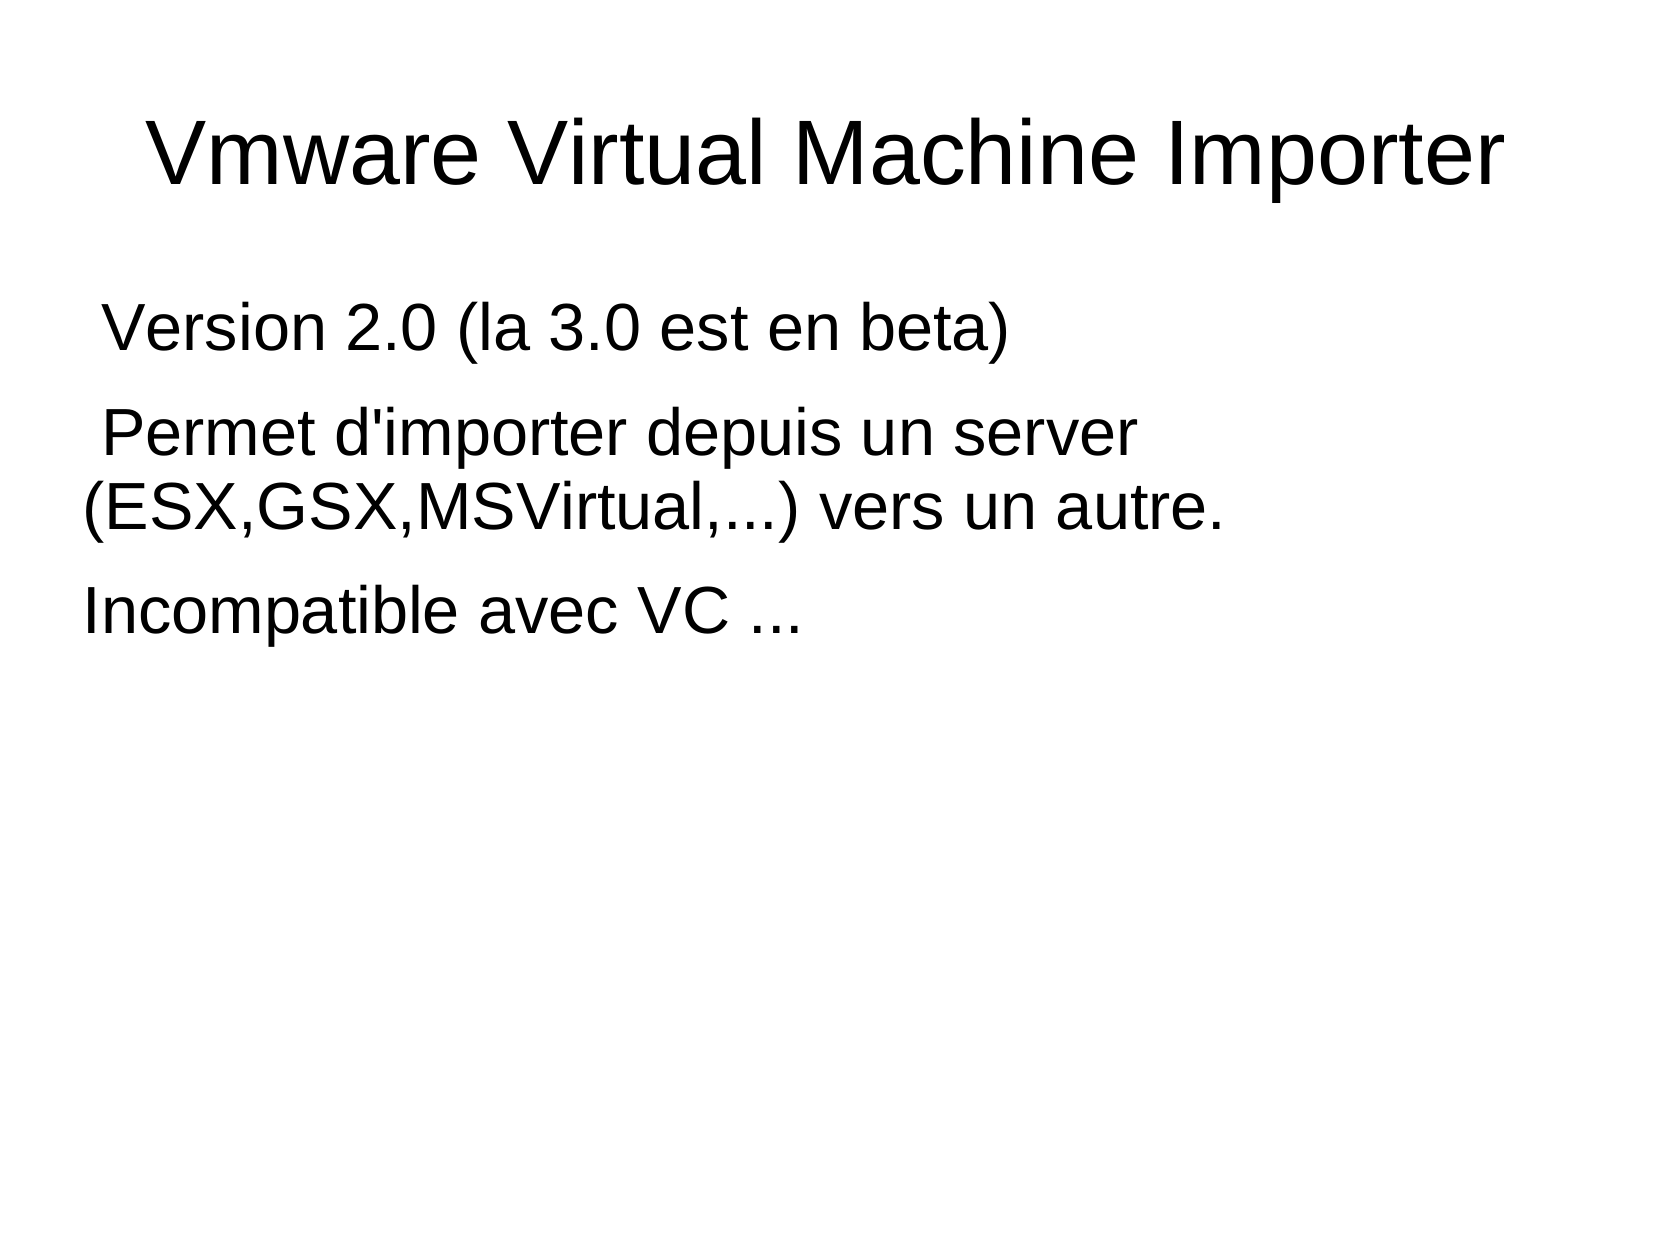

# Vmware Virtual Machine Importer
 Version 2.0 (la 3.0 est en beta)
 Permet d'importer depuis un server (ESX,GSX,MSVirtual,...) vers un autre.
Incompatible avec VC ...